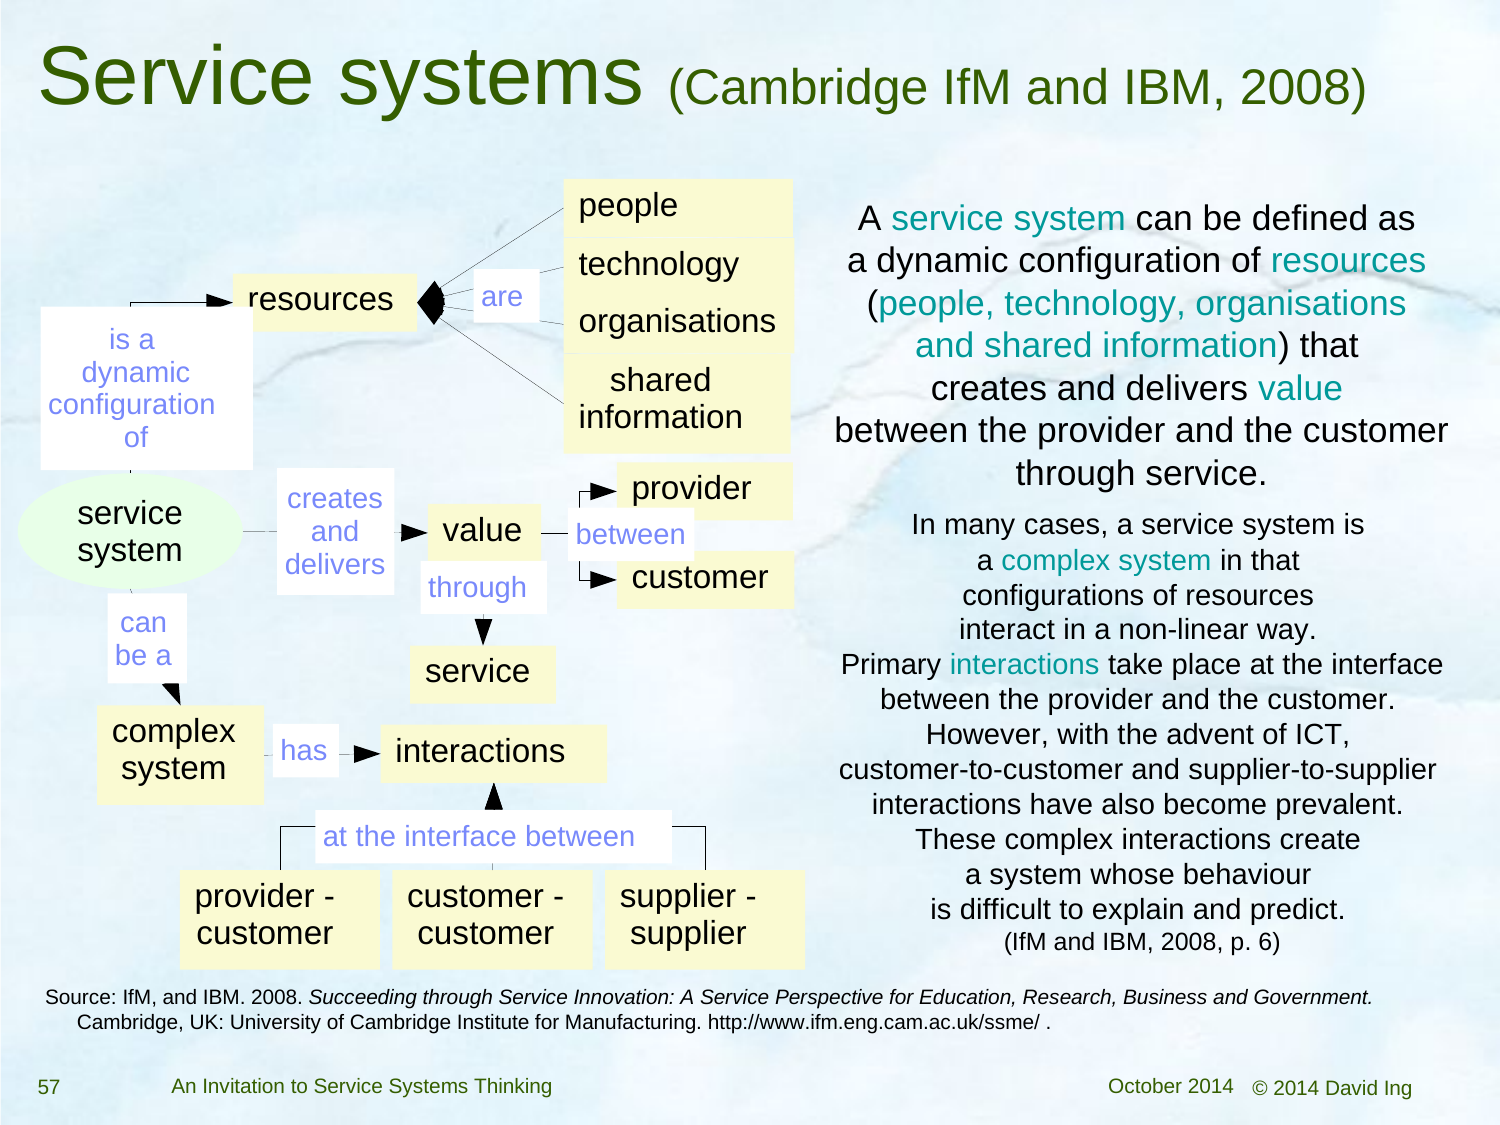

# Service systems (Cambridge IfM and IBM, 2008)
people
A service system can be defined as
a dynamic configuration of resources
(people, technology, organisations
and shared information) that
creates and delivers value
between the provider and the customer through service.
technology
are
resources
organisations
is a
dynamic configuration
of
shared information
provider
creates and delivers
service system
In many cases, a service system is
a complex system in that
configurations of resources
interact in a non-linear way.
Primary interactions take place at the interface
between the provider and the customer.
However, with the advent of ICT,
customer-to-customer and supplier-to-supplier
interactions have also become prevalent.
These complex interactions create
a system whose behaviour
is difficult to explain and predict.
(IfM and IBM, 2008, p. 6)
value
between
customer
through
can be a
service
complex system
has
interactions
at the interface between
provider - customer
customer - customer
supplier - supplier
Source: IfM, and IBM. 2008. Succeeding through Service Innovation: A Service Perspective for Education, Research, Business and Government. Cambridge, UK: University of Cambridge Institute for Manufacturing. http://www.ifm.eng.cam.ac.uk/ssme/ .
-
An Invitation to Service Systems Thinking
October 2014
57